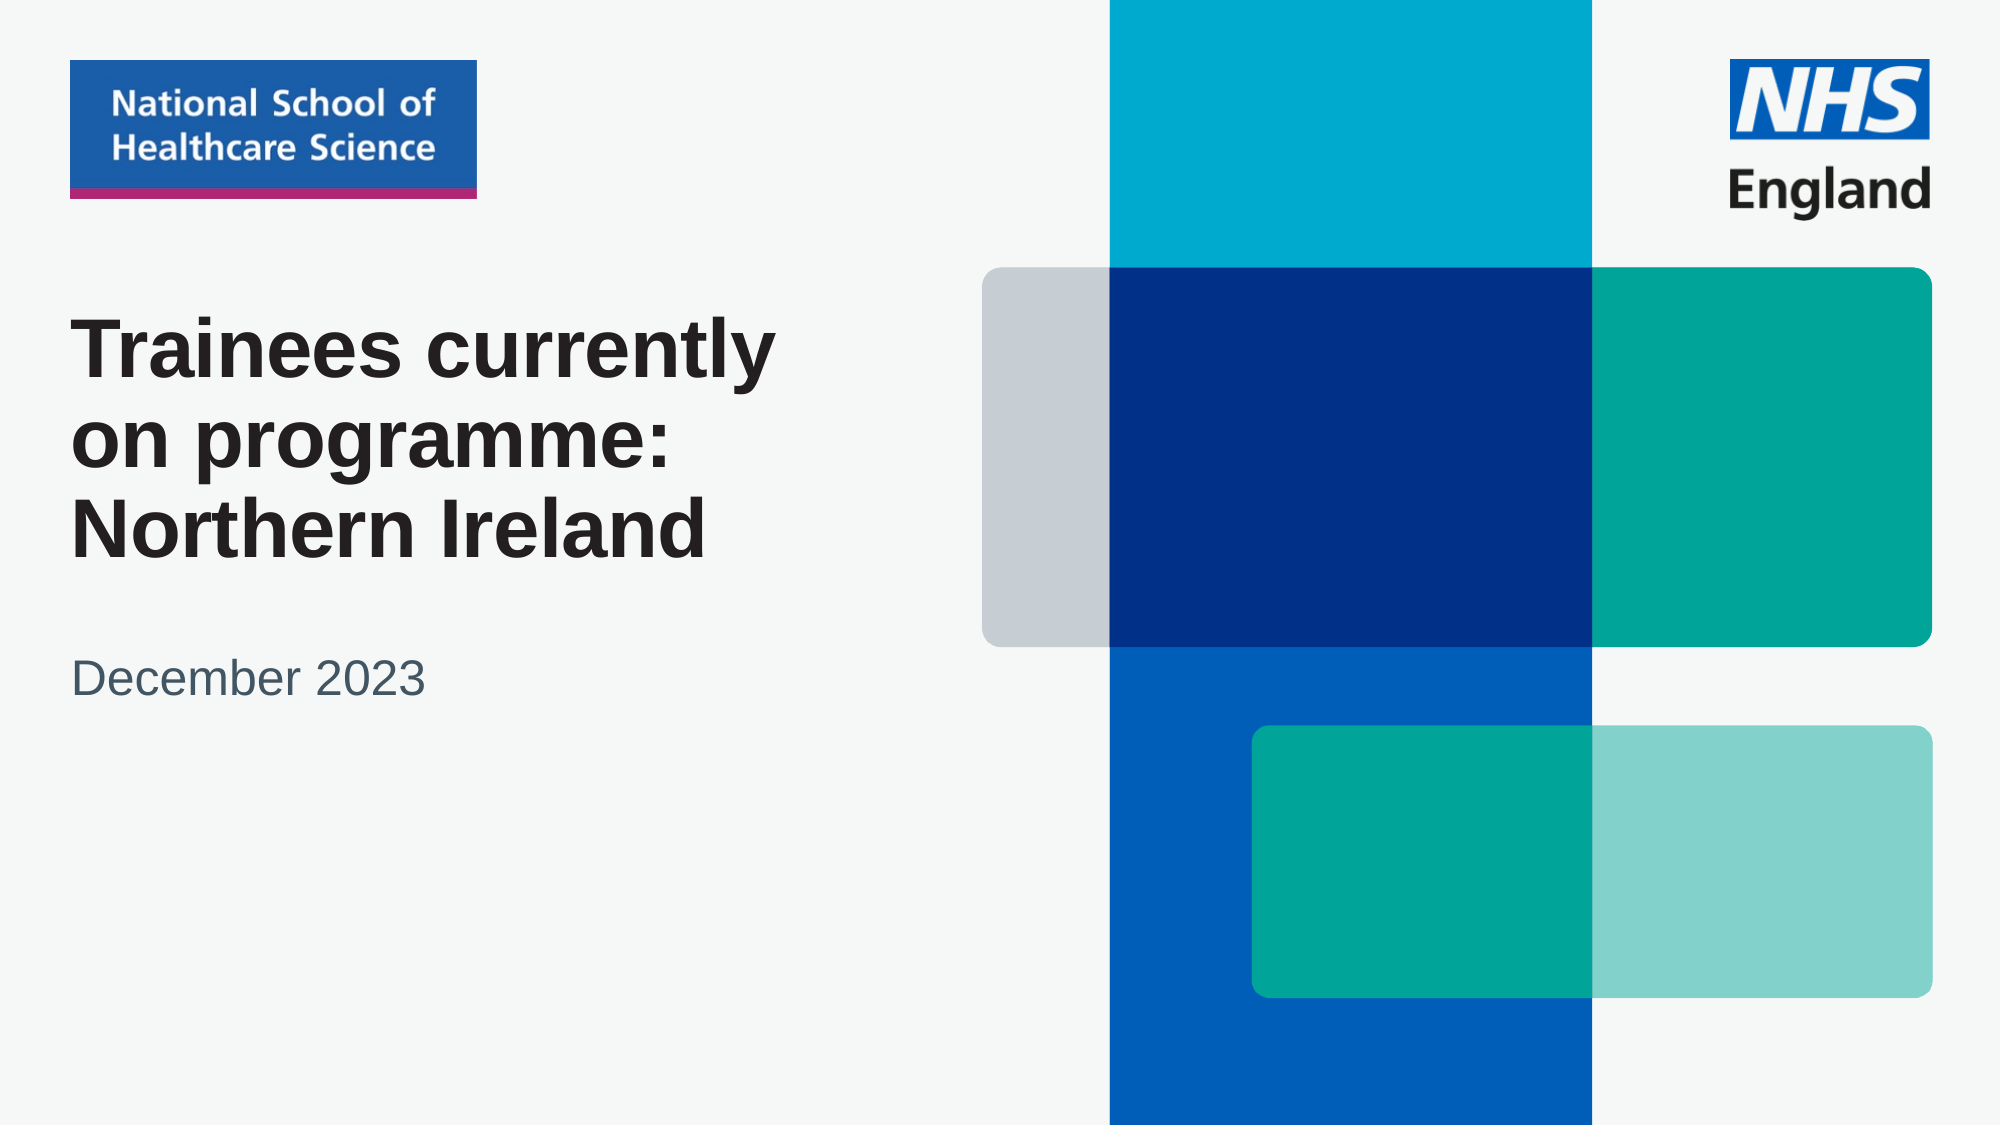

# Trainees currently on programme: Northern Ireland
December 2023